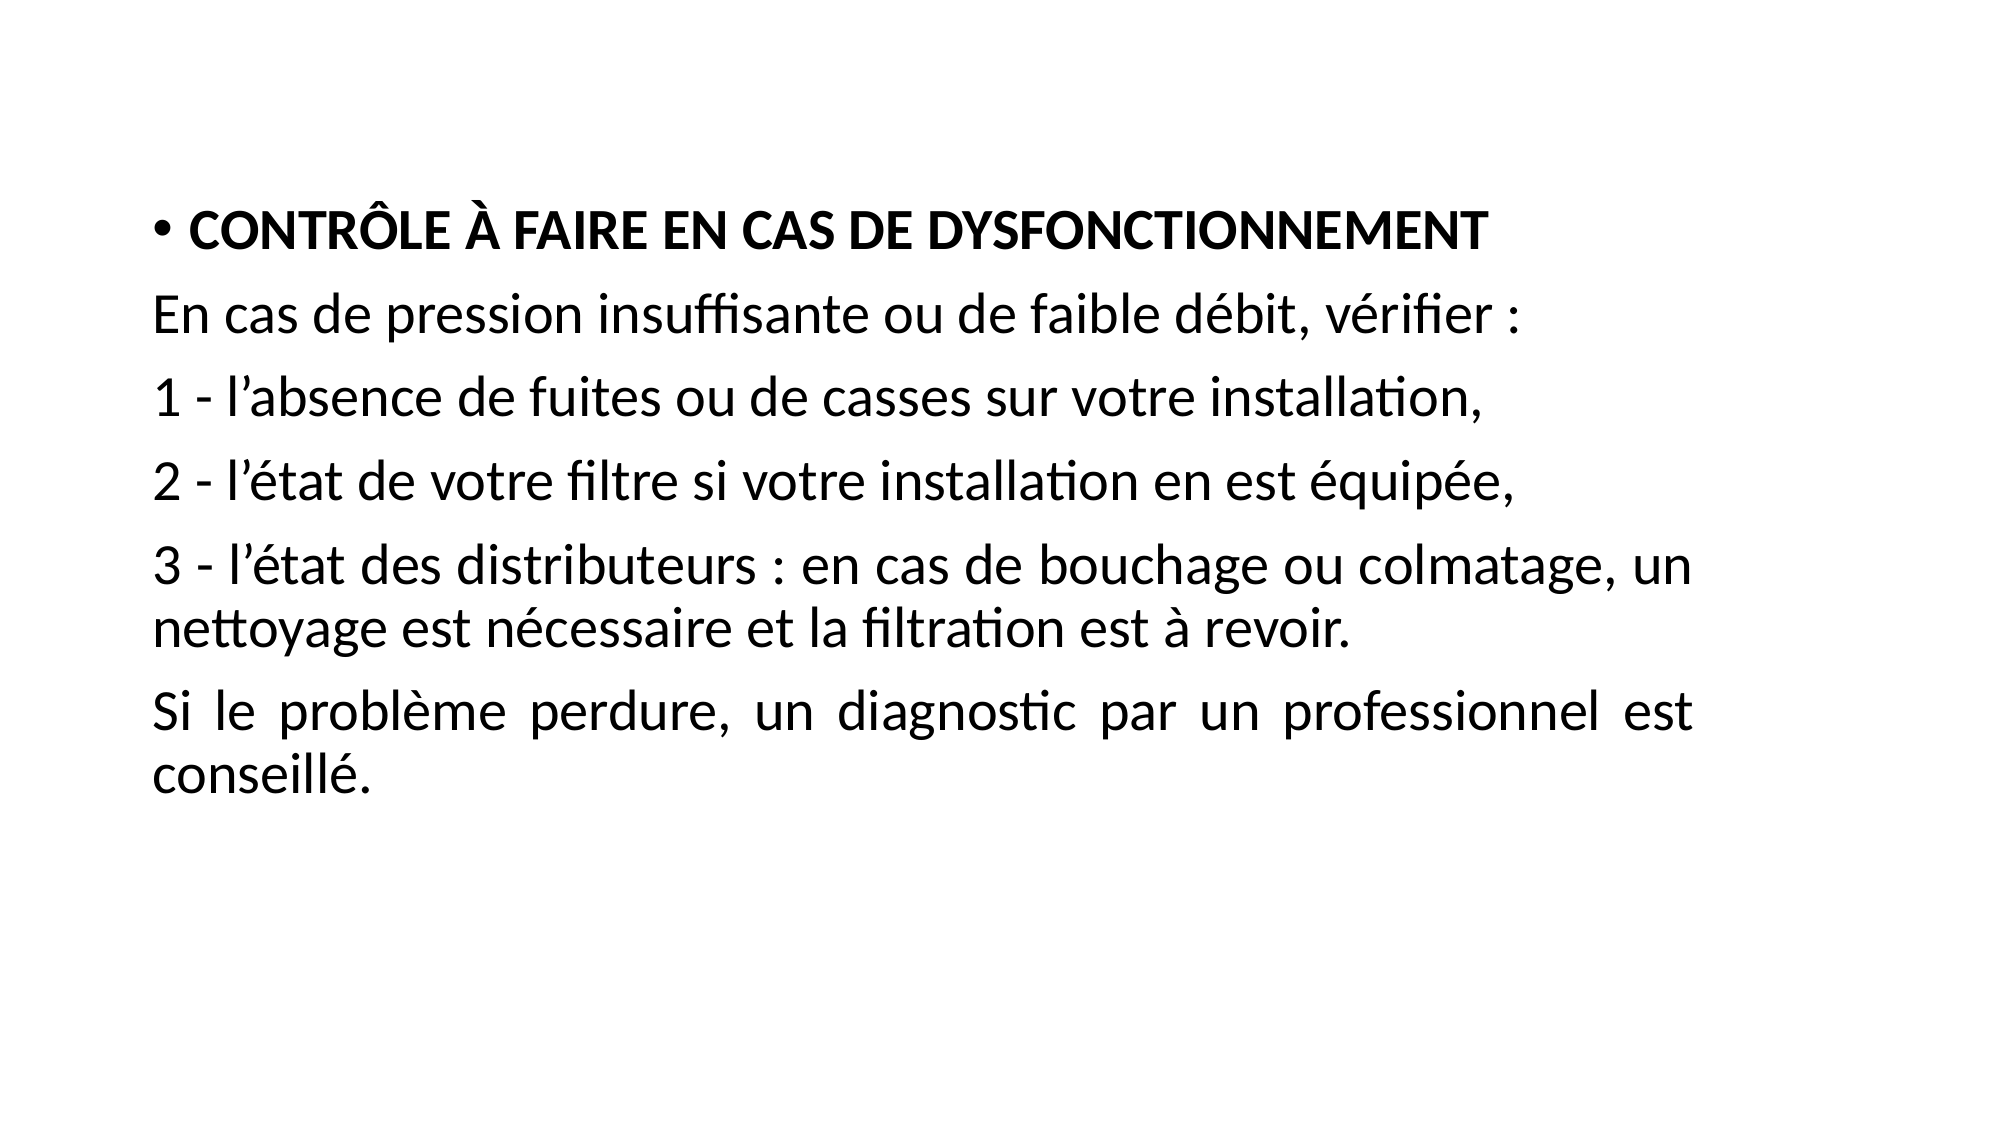

# CONTRÔLE À FAIRE EN CAS DE DYSFONCTIONNEMENT
En cas de pression insuffisante ou de faible débit, vérifier :
1 - l’absence de fuites ou de casses sur votre installation,
2 - l’état de votre filtre si votre installation en est équipée,
3 - l’état des distributeurs : en cas de bouchage ou colmatage, un nettoyage est nécessaire et la filtration est à revoir.
Si le problème perdure, un diagnostic par un professionnel est conseillé.